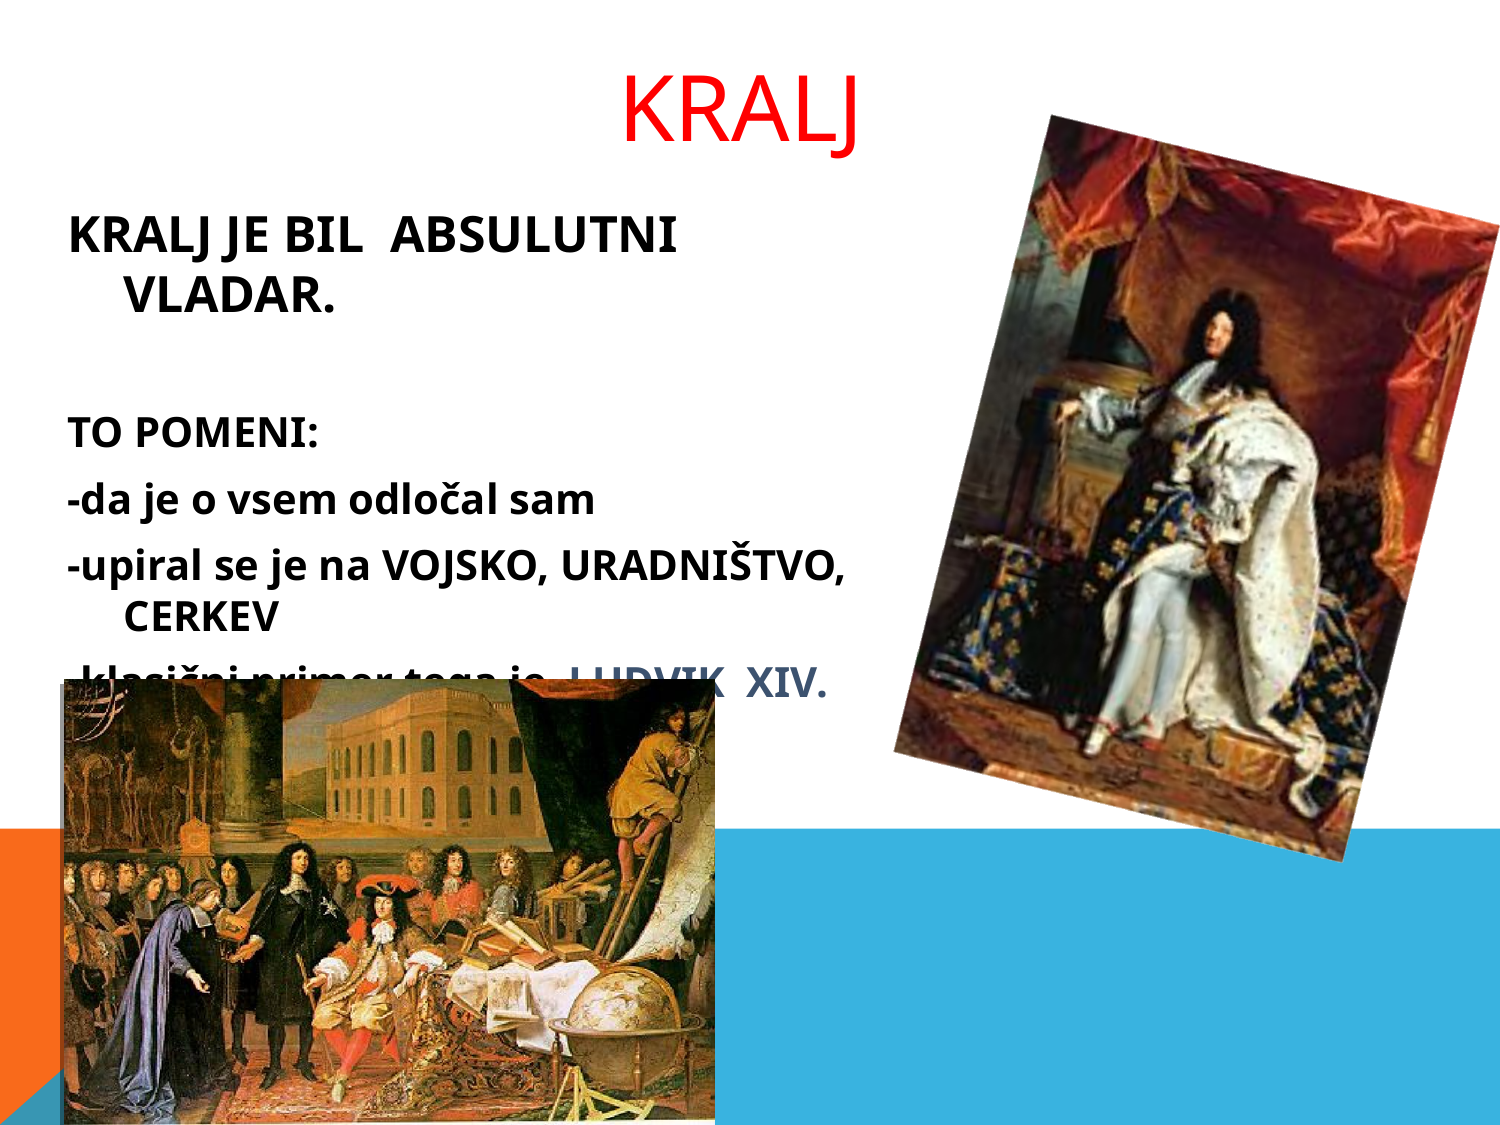

# KRALJ
KRALJ JE BIL ABSULUTNI VLADAR.
TO POMENI:
-da je o vsem odločal sam
-upiral se je na VOJSKO, URADNIŠTVO, CERKEV
-klasični primer tega je LUDVIK XIV.